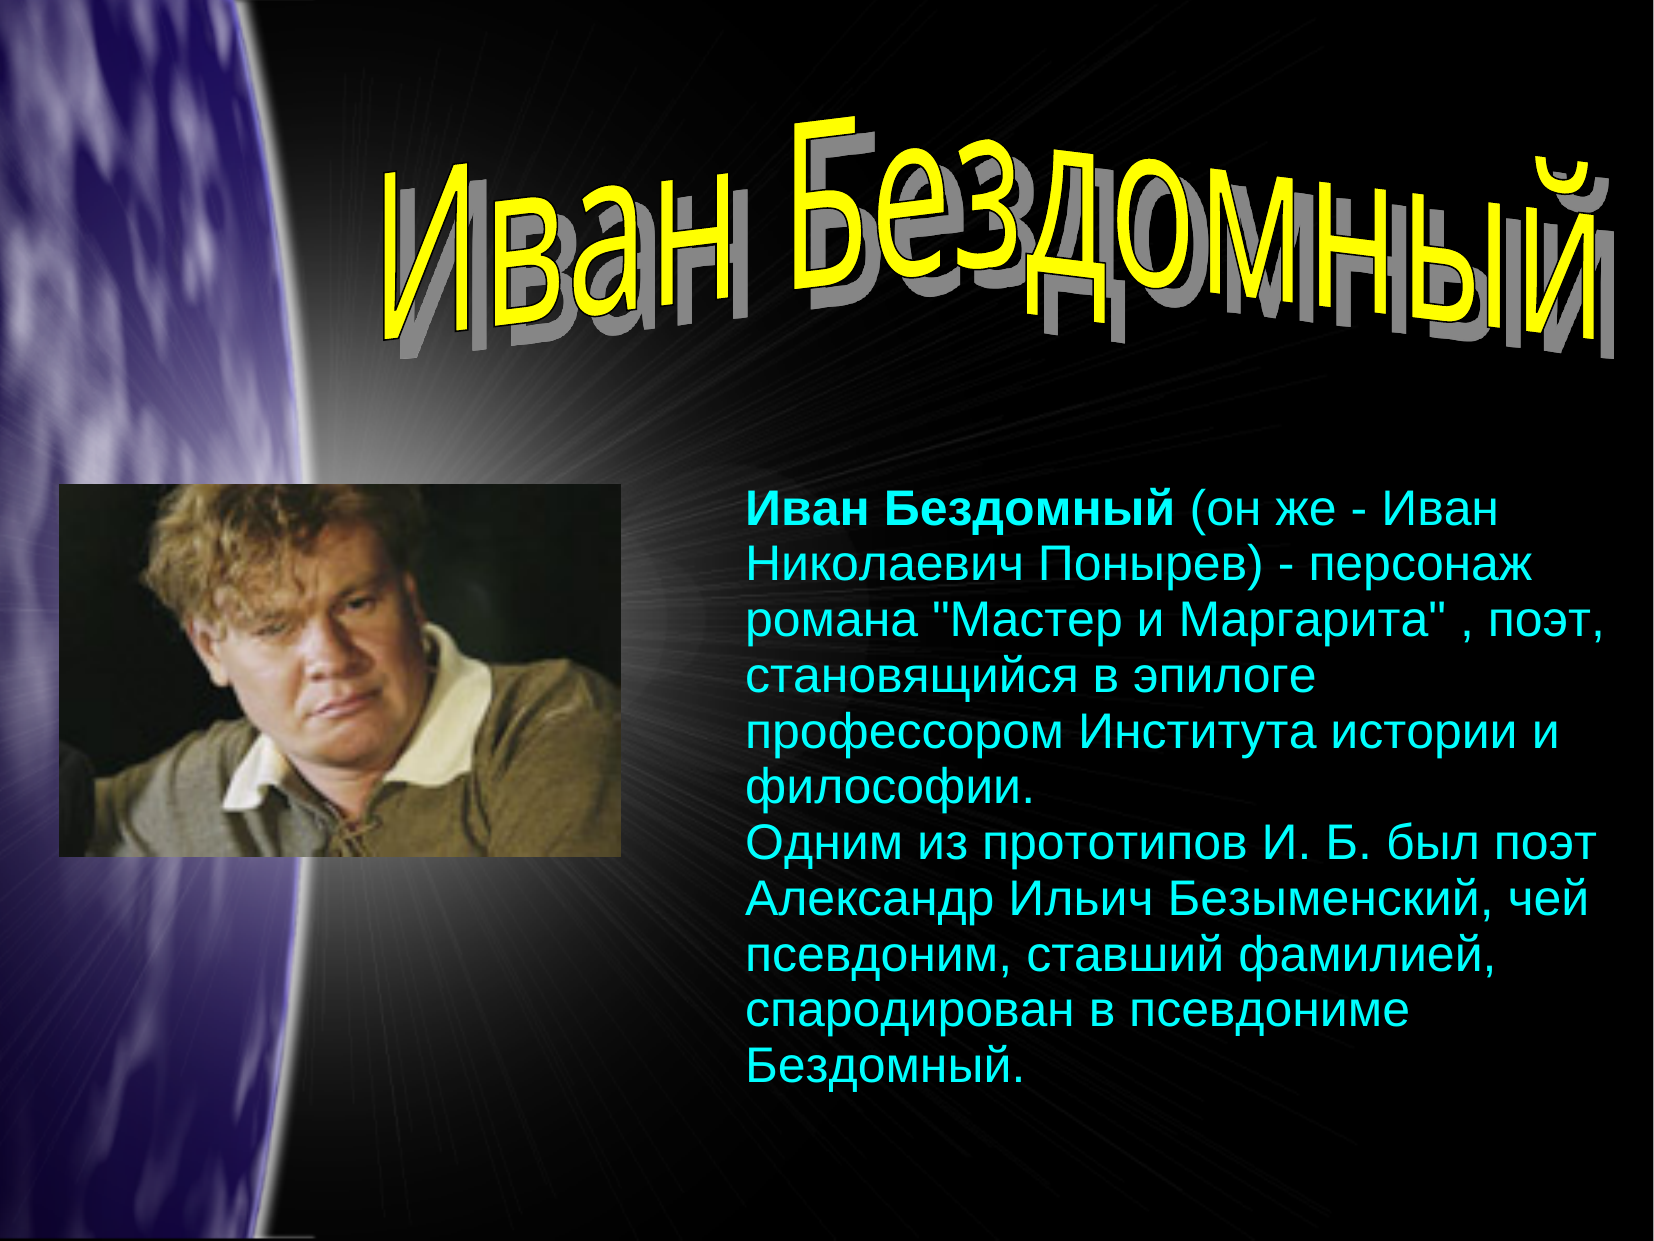

Иван Бездомный
Иван Бездомный (он же - Иван Николаевич Понырев) - персонаж романа "Мастер и Маргарита" , поэт, становящийся в эпилоге профессором Института истории и философии.
Одним из прототипов И. Б. был поэт Александр Ильич Безыменский, чей псевдоним, ставший фамилией, спародирован в псевдониме Бездомный.